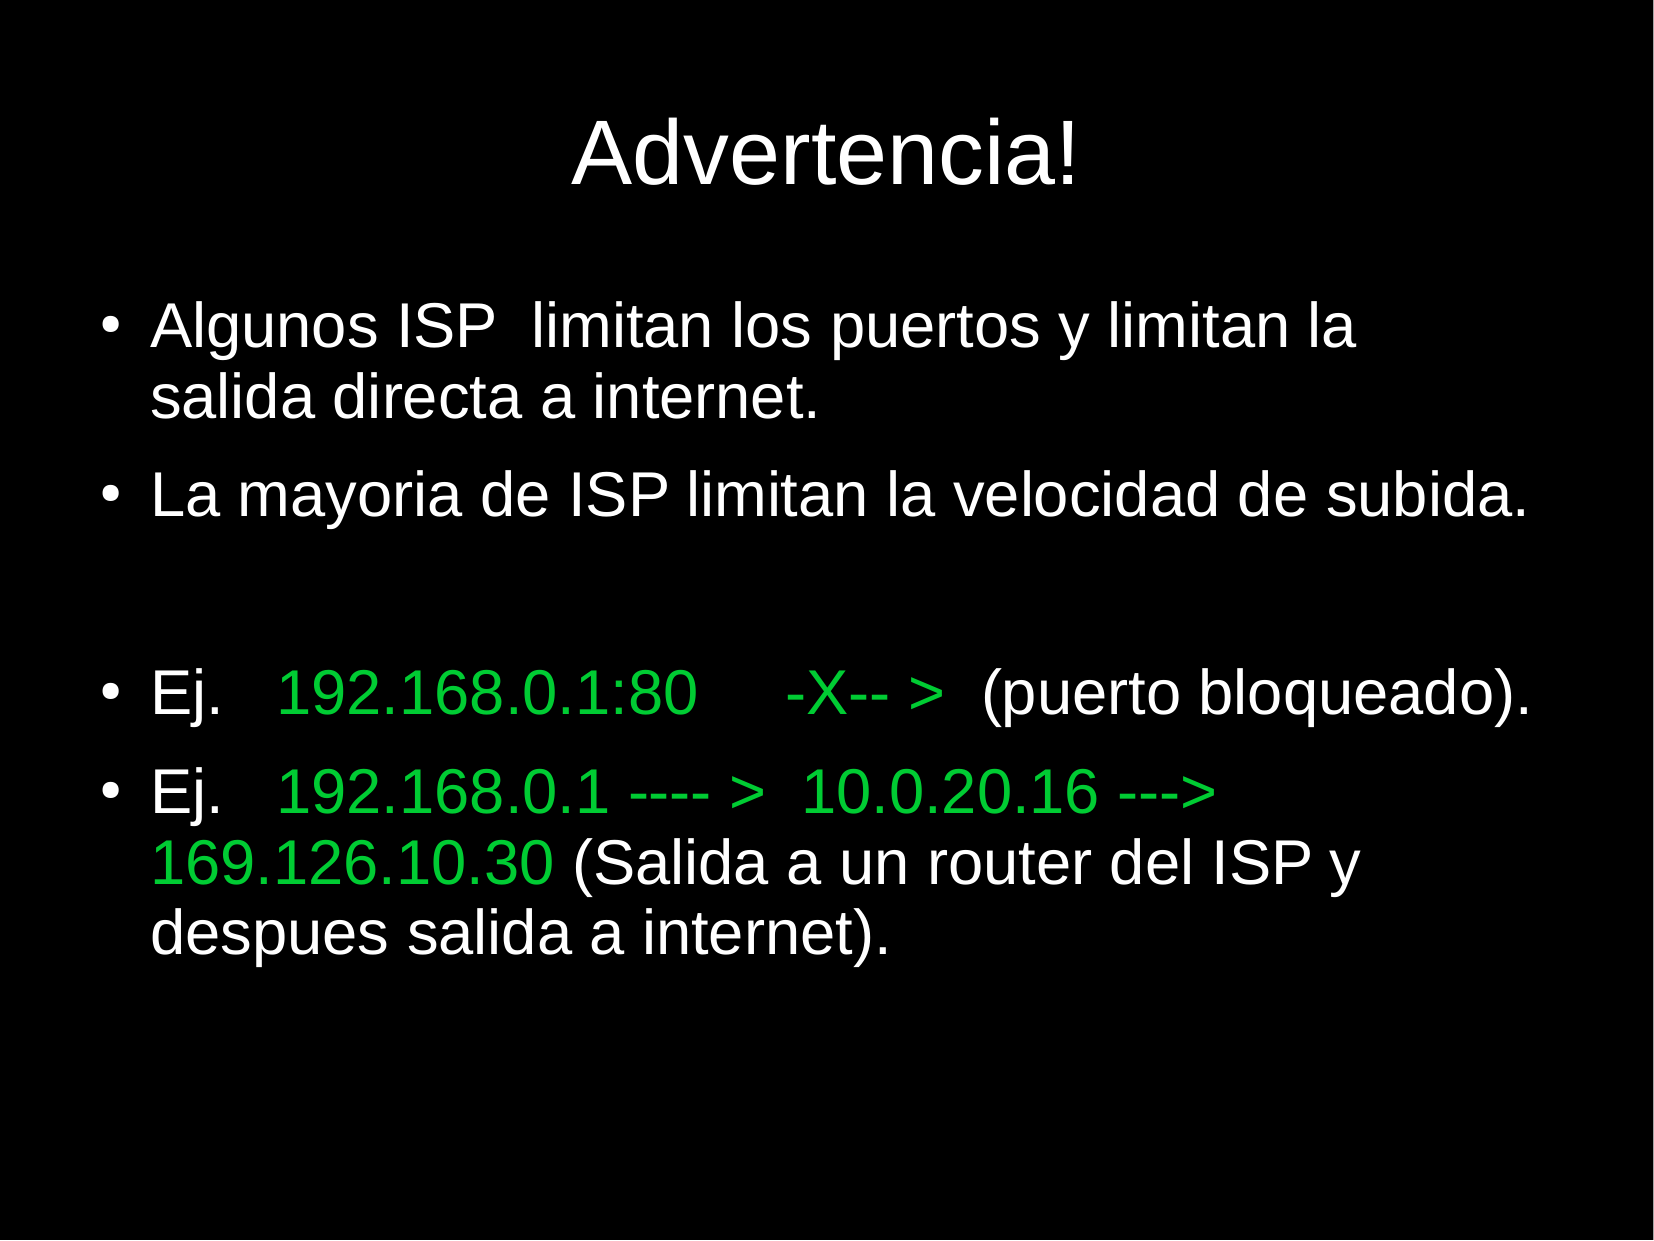

# Advertencia!
Algunos ISP limitan los puertos y limitan la salida directa a internet.
La mayoria de ISP limitan la velocidad de subida.
Ej. 192.168.0.1:80 -X-- > (puerto bloqueado).
Ej. 192.168.0.1 ---- > 10.0.20.16 ---> 169.126.10.30 (Salida a un router del ISP y despues salida a internet).